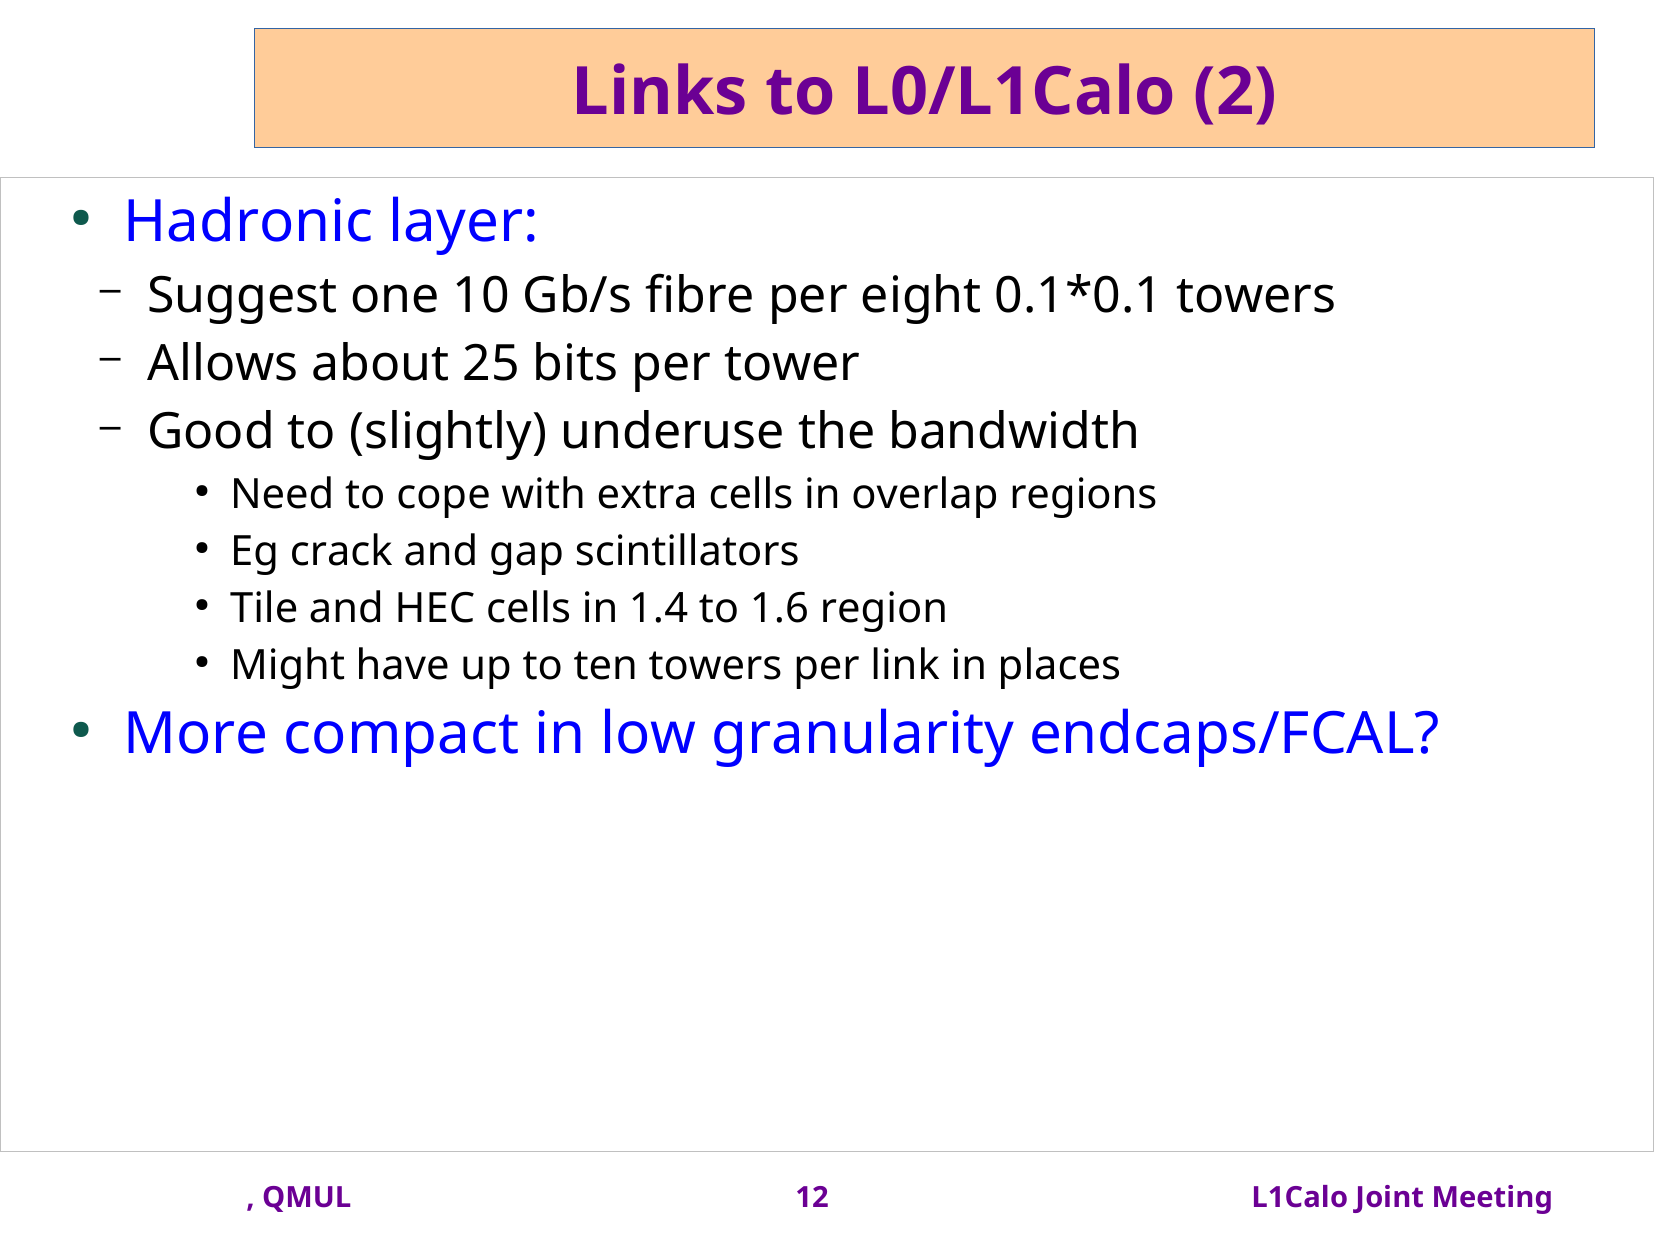

# Links to L0/L1Calo (2)
Hadronic layer:
Suggest one 10 Gb/s fibre per eight 0.1*0.1 towers
Allows about 25 bits per tower
Good to (slightly) underuse the bandwidth
Need to cope with extra cells in overlap regions
Eg crack and gap scintillators
Tile and HEC cells in 1.4 to 1.6 region
Might have up to ten towers per link in places
More compact in low granularity endcaps/FCAL?